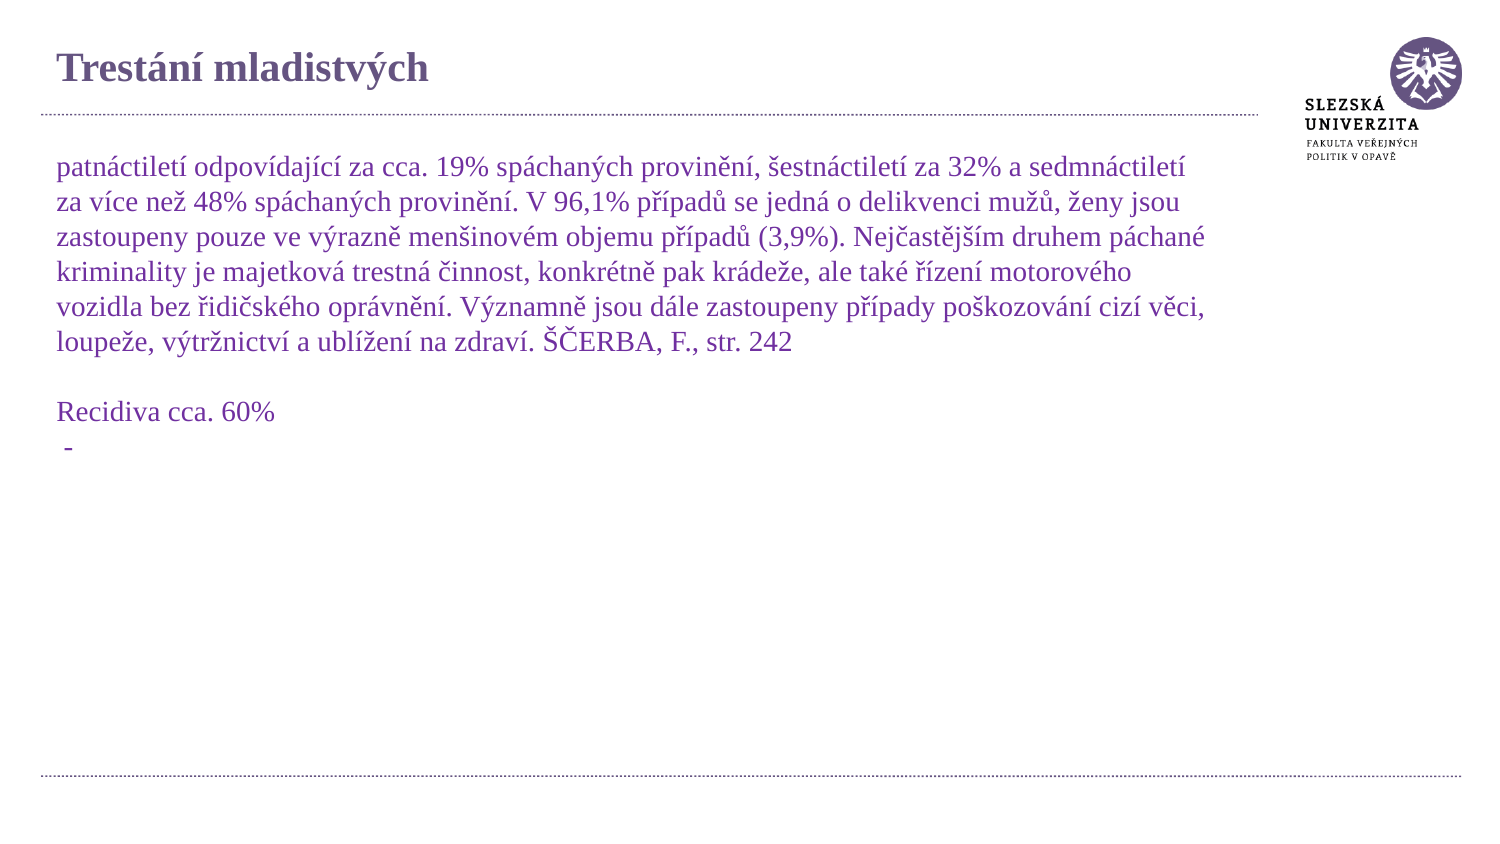

# Trestání mladistvých
patnáctiletí odpovídající za cca. 19% spáchaných provinění, šestnáctiletí za 32% a sedmnáctiletí za více než 48% spáchaných provinění. V 96,1% případů se jedná o delikvenci mužů, ženy jsou zastoupeny pouze ve výrazně menšinovém objemu případů (3,9%). Nejčastějším druhem páchané kriminality je majetková trestná činnost, konkrétně pak krádeže, ale také řízení motorového vozidla bez řidičského oprávnění. Významně jsou dále zastoupeny případy poškozování cizí věci, loupeže, výtržnictví a ublížení na zdraví. ŠČERBA, F., str. 242
Recidiva cca. 60%
 -